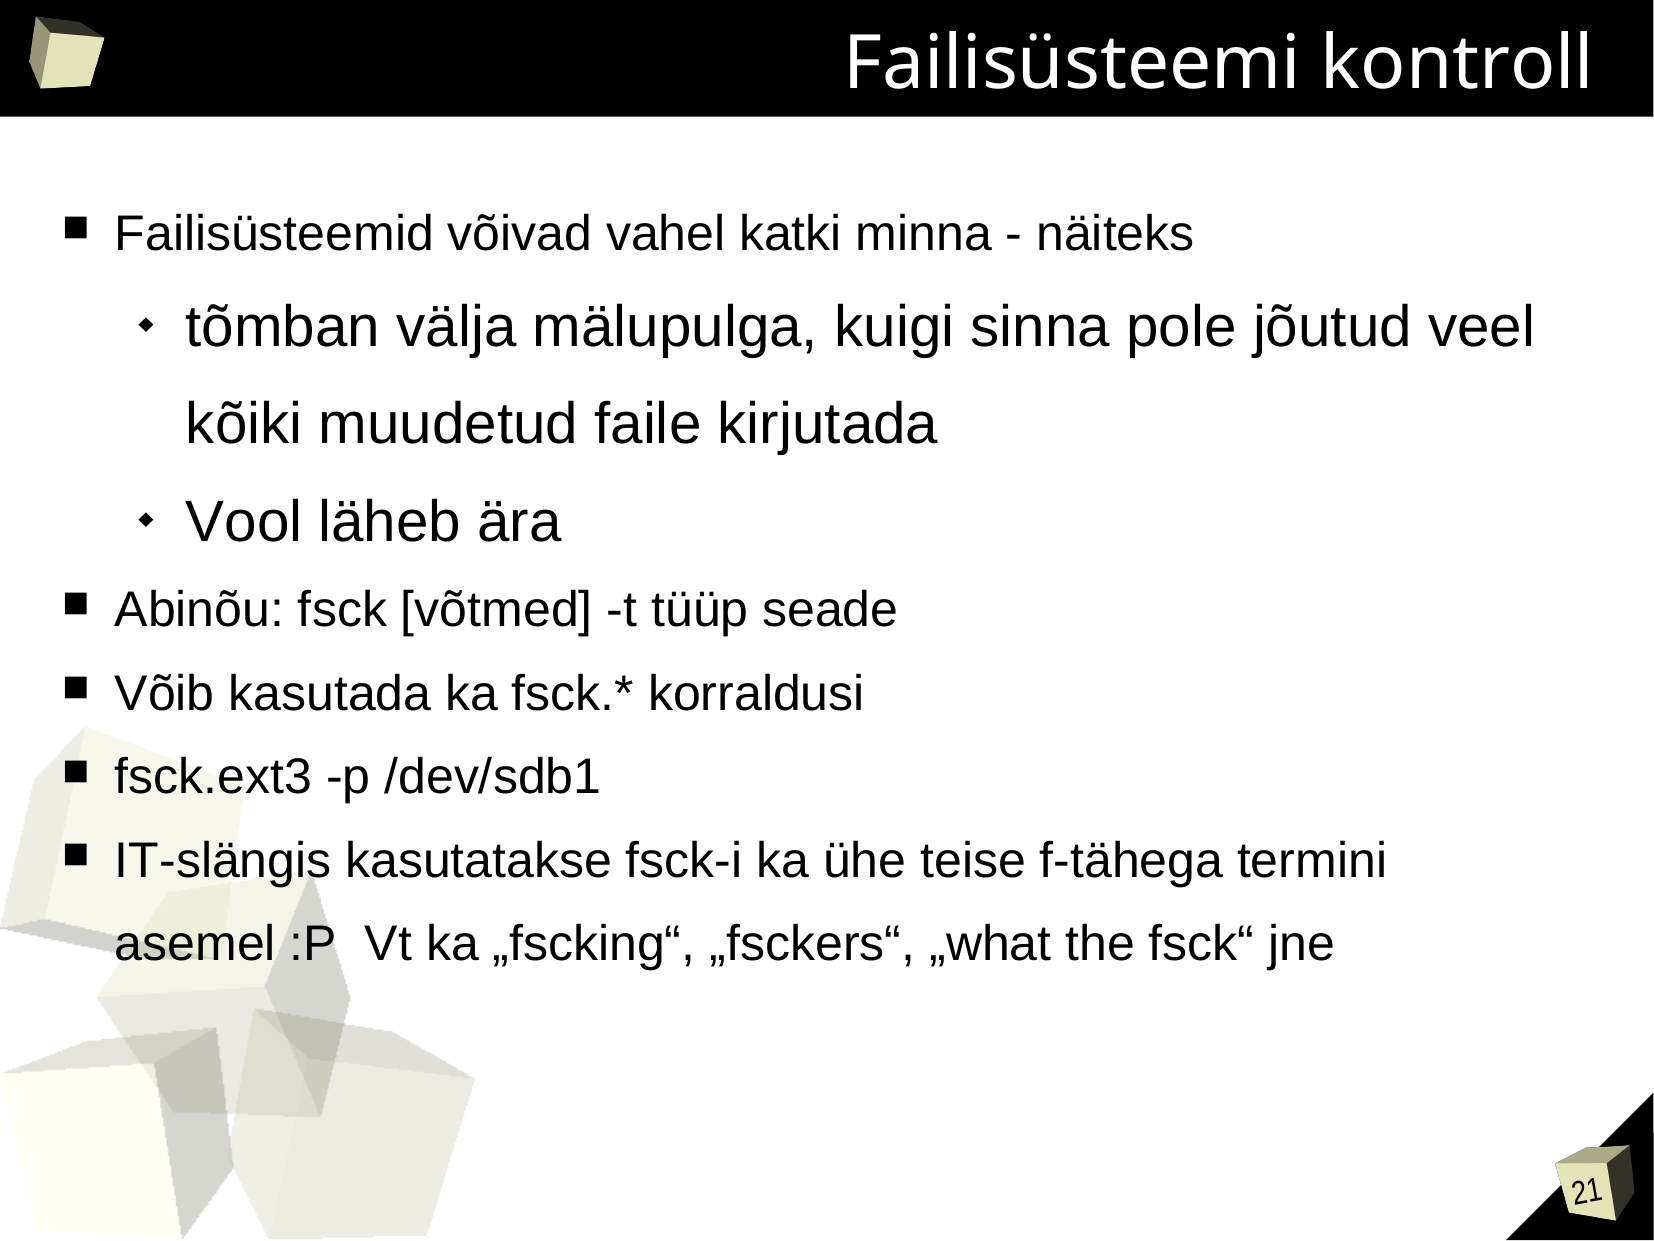

# Failisüsteemi kontroll
Failisüsteemid võivad vahel katki minna - näiteks
tõmban välja mälupulga, kuigi sinna pole jõutud veel kõiki muudetud faile kirjutada
Vool läheb ära
Abinõu: fsck [võtmed] -t tüüp seade
Võib kasutada ka fsck.* korraldusi
fsck.ext3 -p /dev/sdb1
IT-slängis kasutatakse fsck-i ka ühe teise f-tähega termini asemel :P Vt ka „fscking“, „fsckers“, „what the fsck“ jne